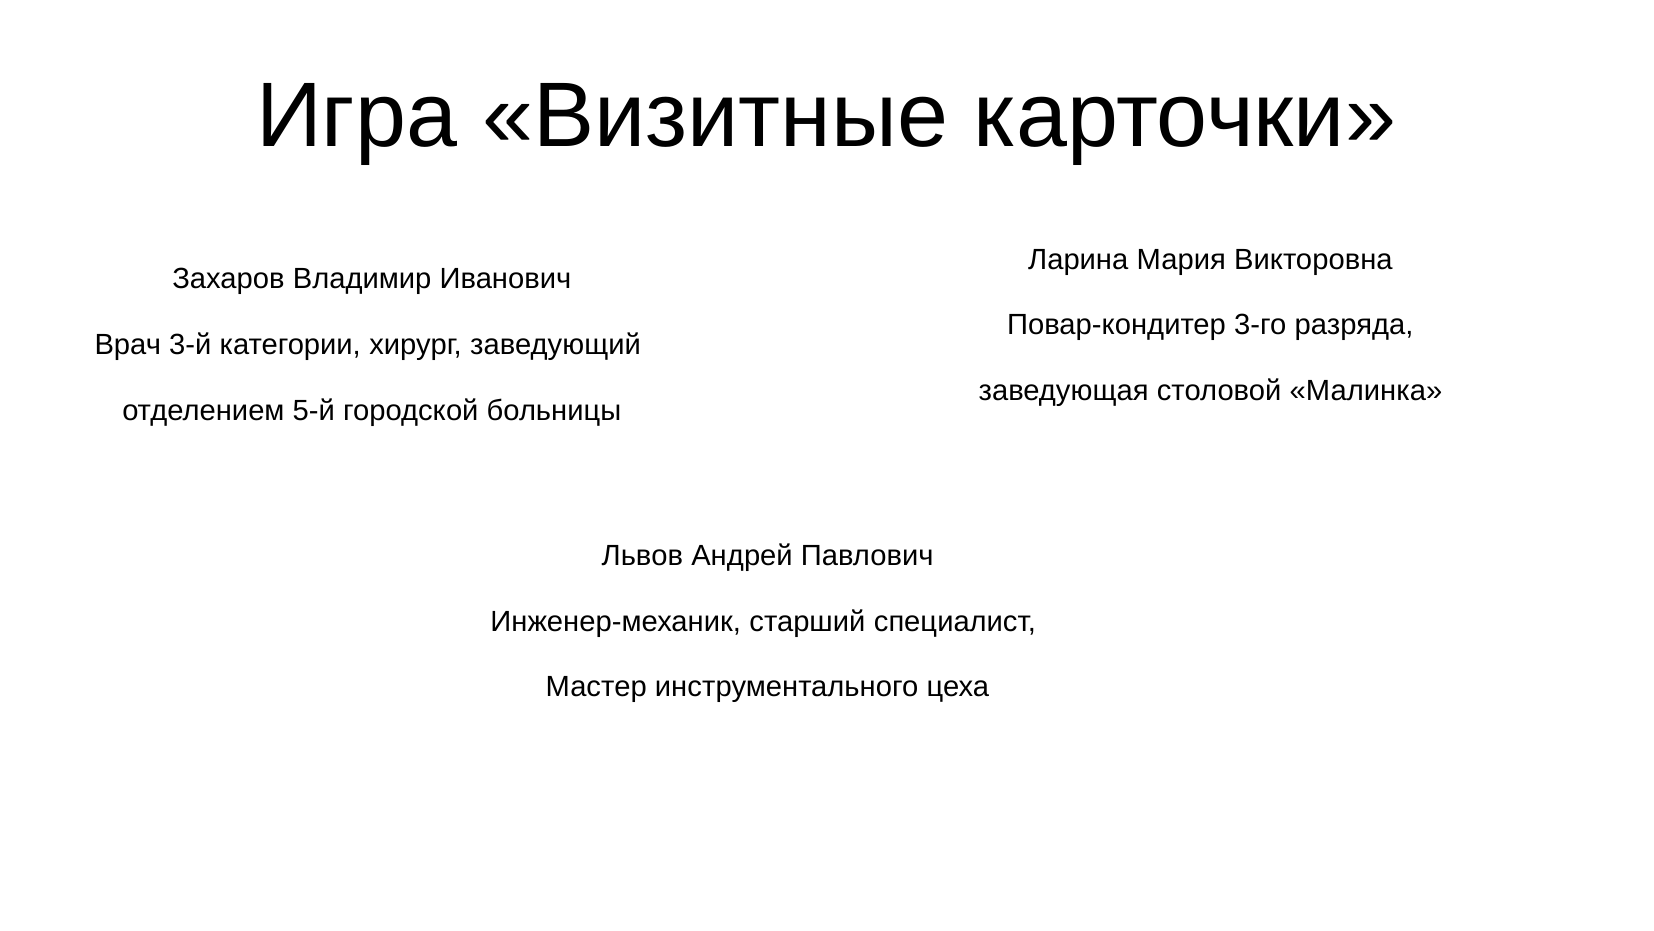

# Игра «Визитные карточки»
Захаров Владимир Иванович
Врач 3-й категории, хирург, заведующий
отделением 5-й городской больницы
Ларина Мария Викторовна
Повар-кондитер 3-го разряда,
заведующая столовой «Малинка»
Львов Андрей Павлович
Инженер-механик, старший специалист,
Мастер инструментального цеха